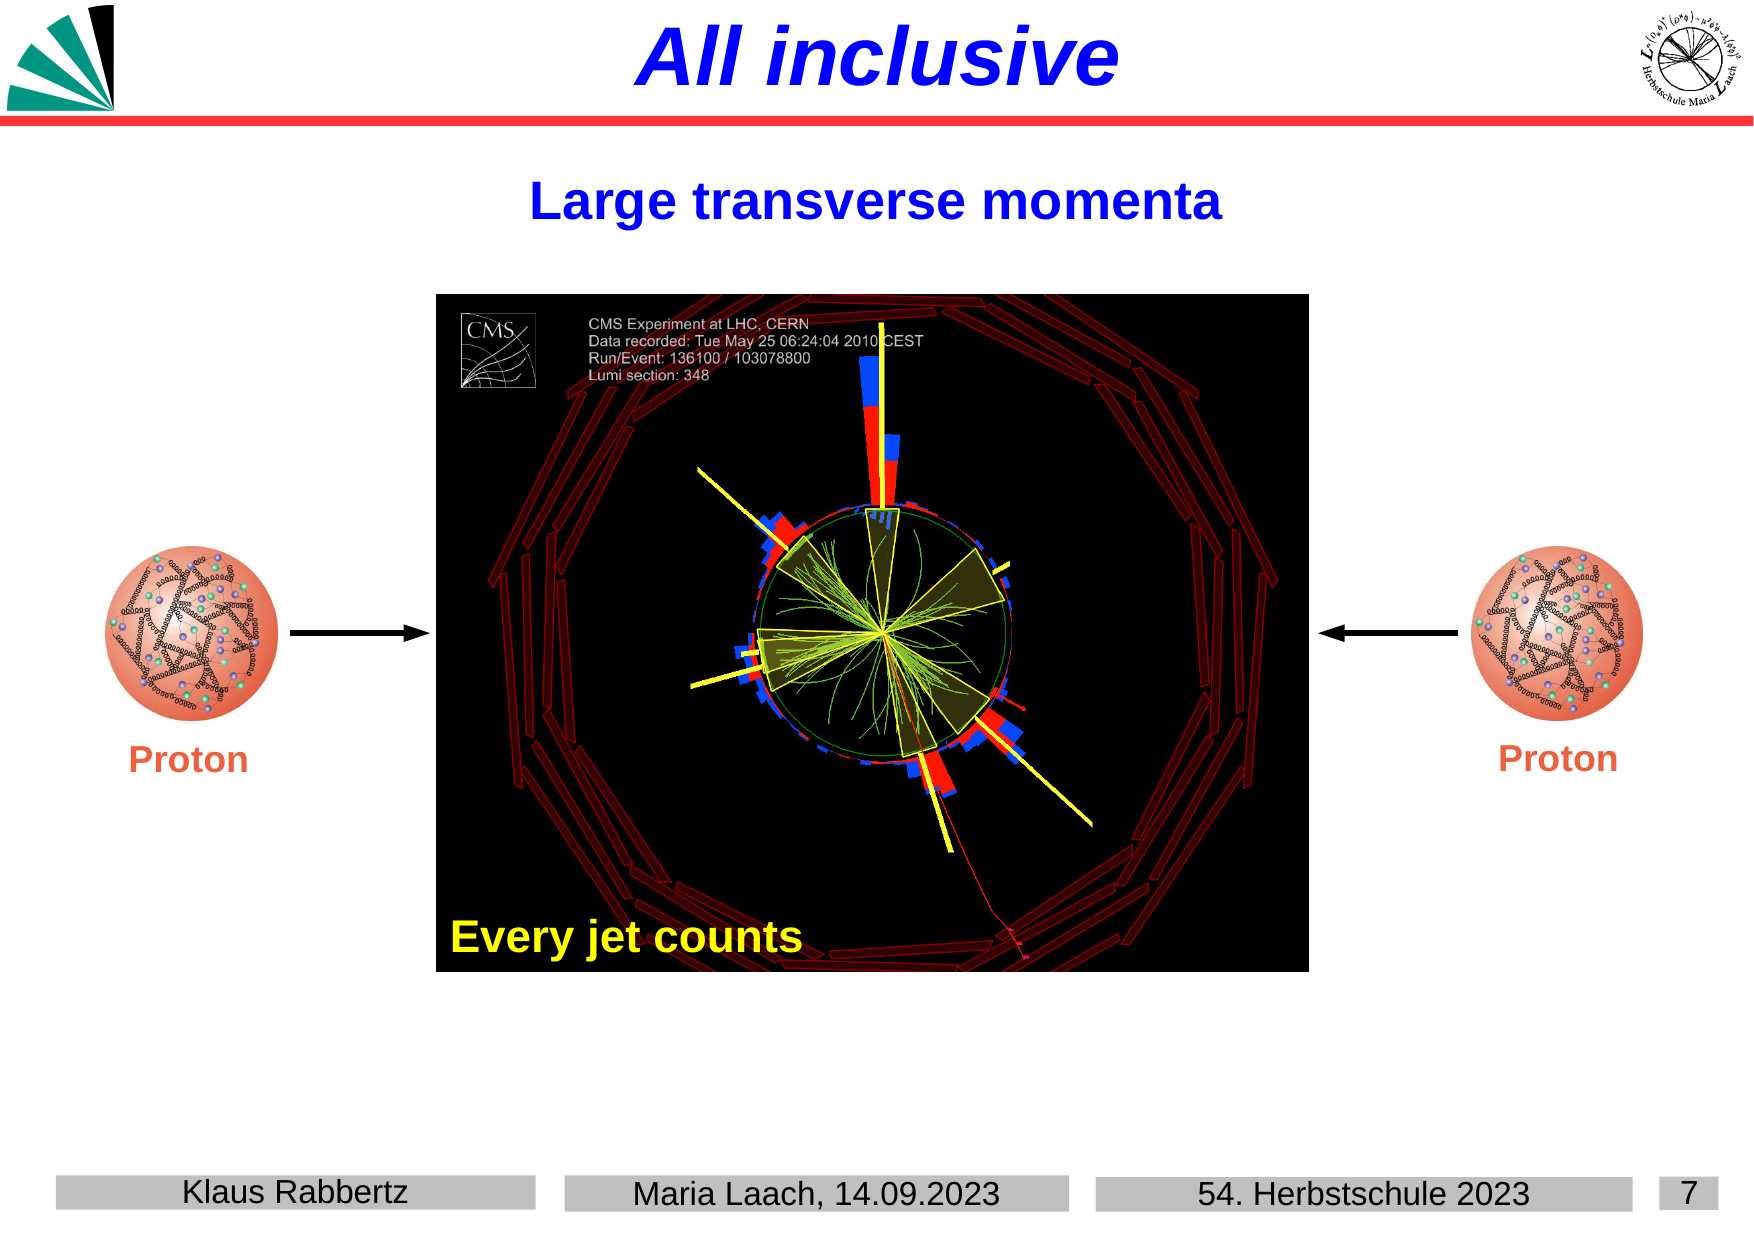

# All inclusive
Large transverse momenta
Proton
Proton
Every jet counts